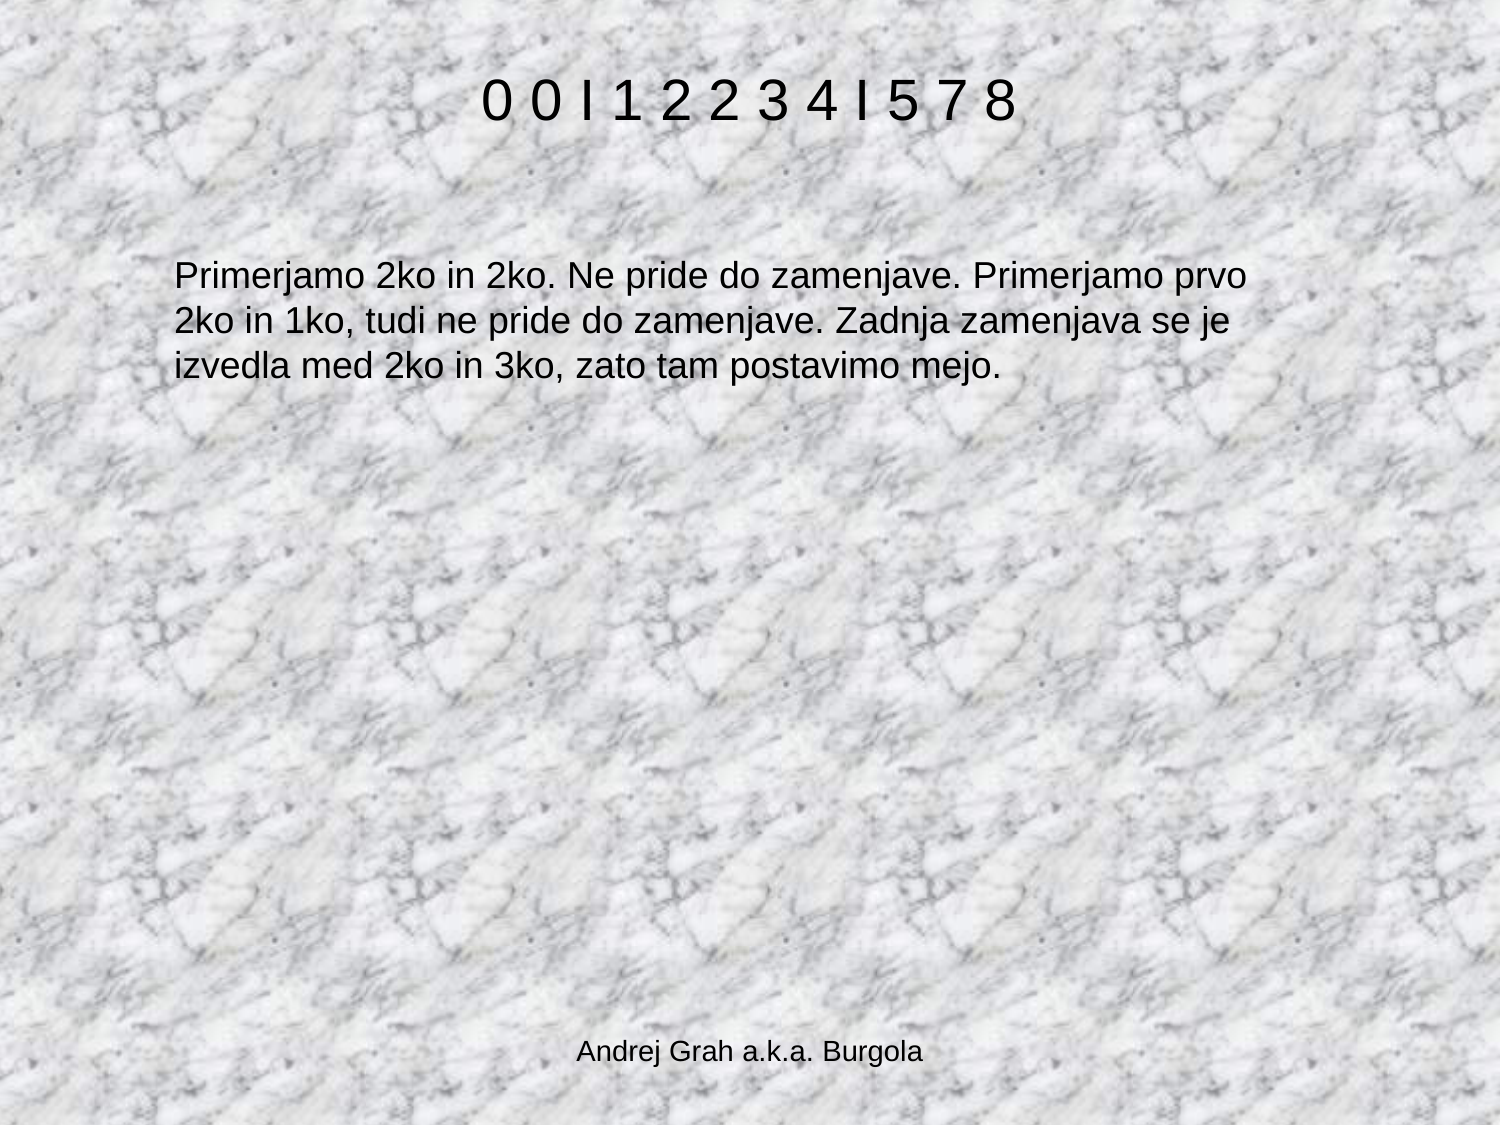

0 0 I 1 2 2 3 4 I 5 7 8
Primerjamo 2ko in 2ko. Ne pride do zamenjave. Primerjamo prvo 2ko in 1ko, tudi ne pride do zamenjave. Zadnja zamenjava se je izvedla med 2ko in 3ko, zato tam postavimo mejo.
Andrej Grah a.k.a. Burgola